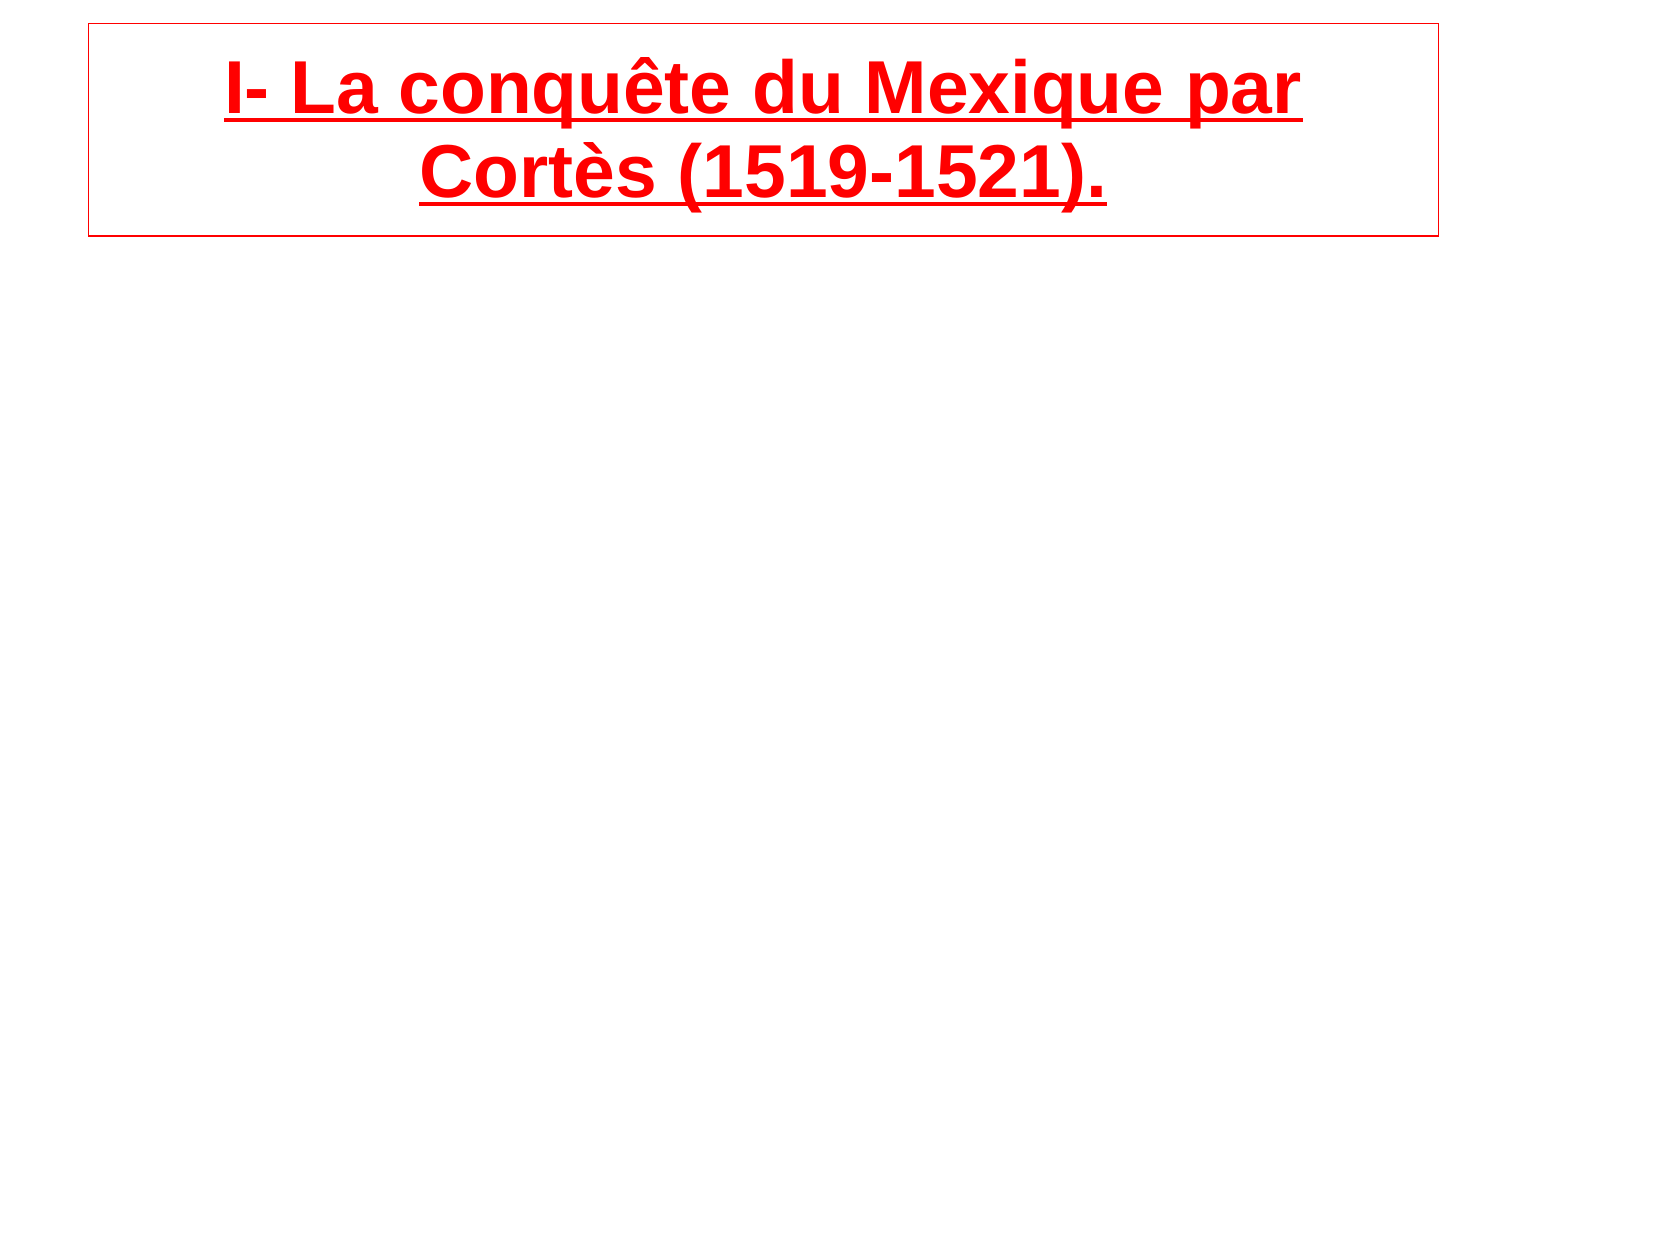

I- La conquête du Mexique par Cortès (1519-1521).